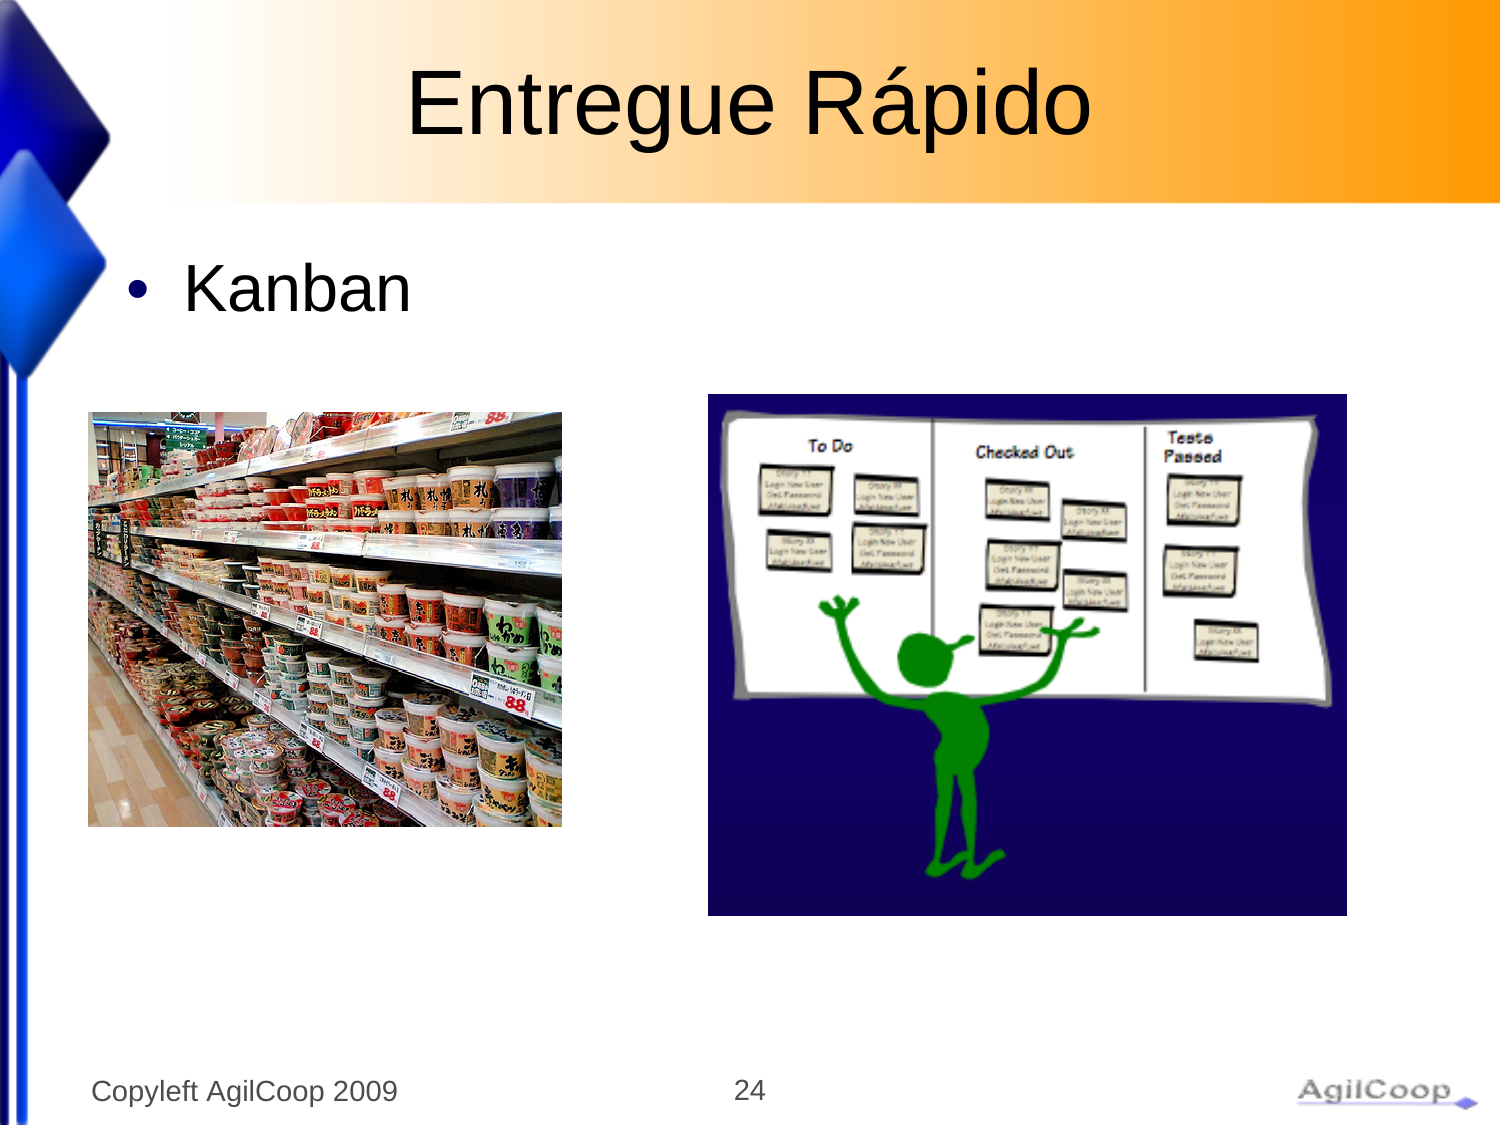

# Entregue Rápido
Kanban
Copyleft AgilCoop 2009
24